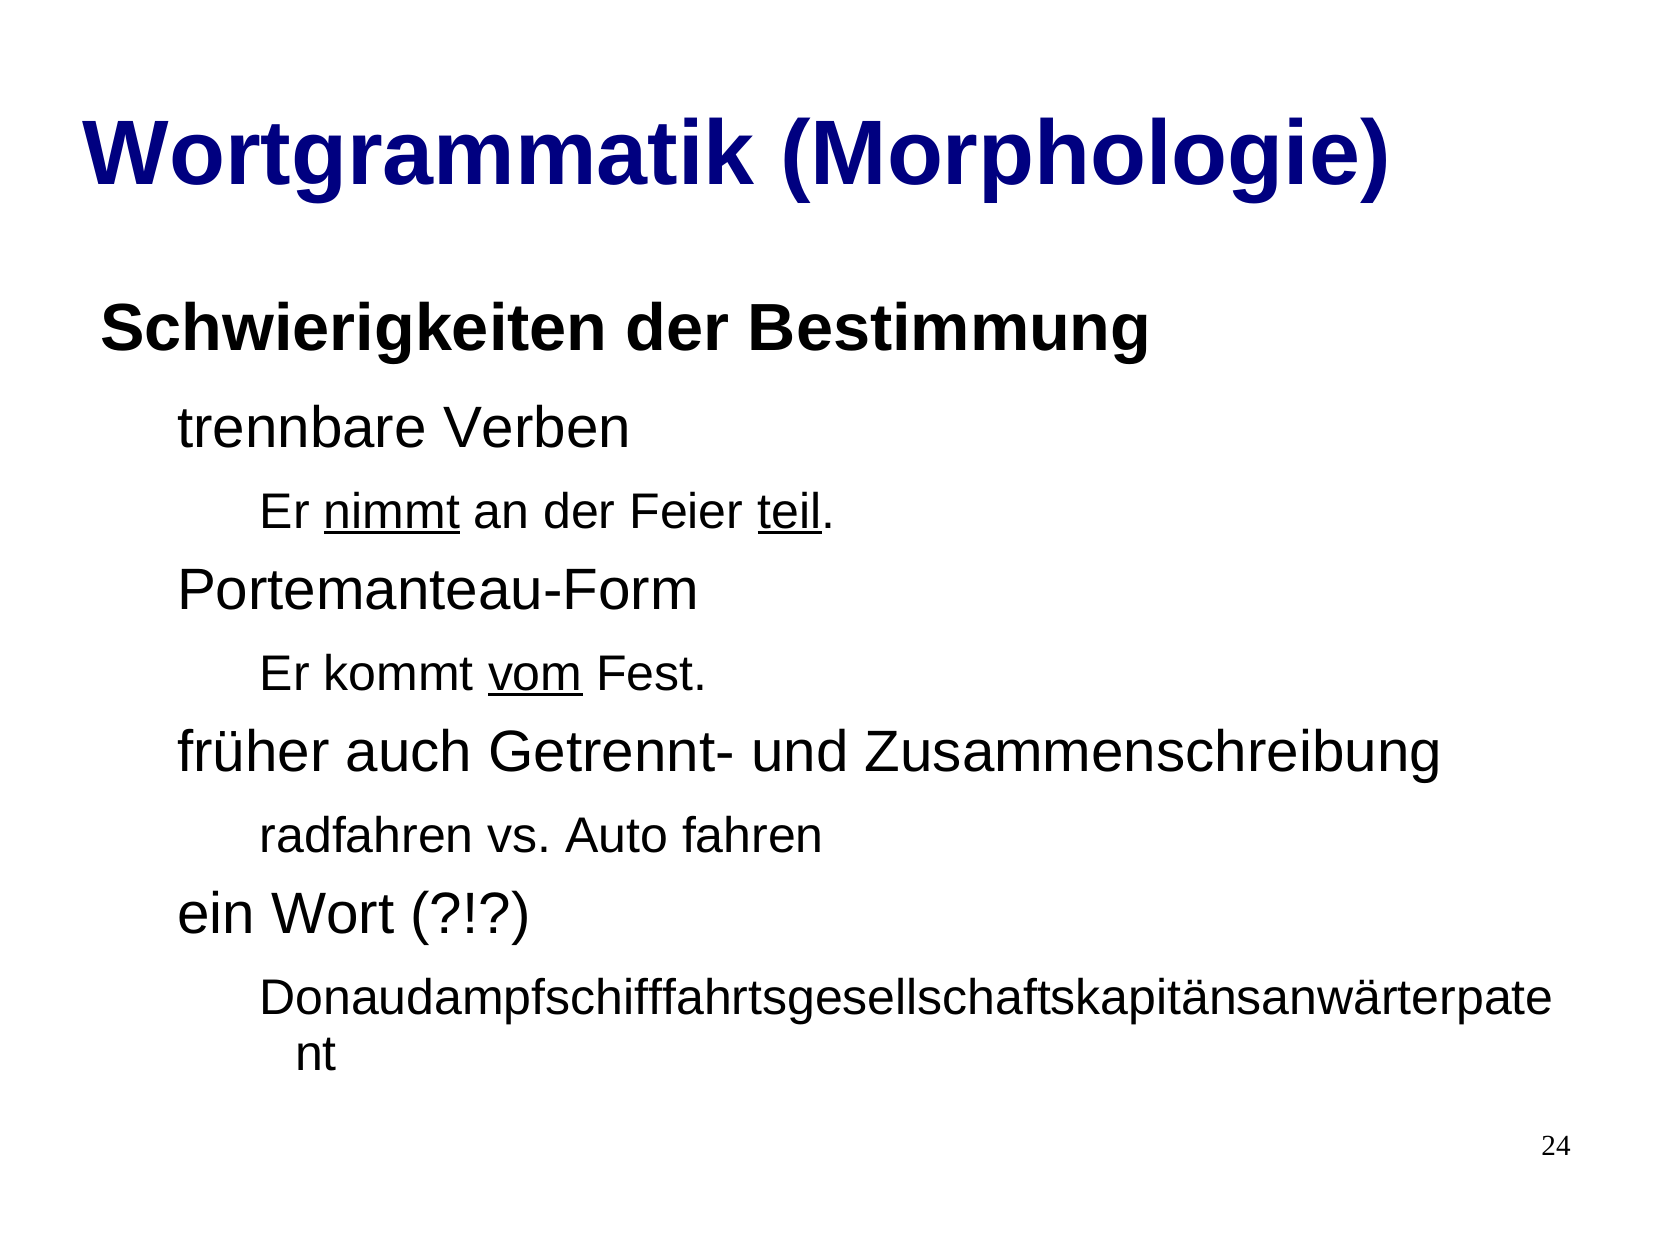

# Wortgrammatik (Morphologie)
Schwierigkeiten der Bestimmung
trennbare Verben
Er nimmt an der Feier teil.
Portemanteau-Form
Er kommt vom Fest.
früher auch Getrennt- und Zusammenschreibung
radfahren vs. Auto fahren
ein Wort (?!?)
Donaudampfschifffahrtsgesellschaftskapitänsanwärterpatent
24